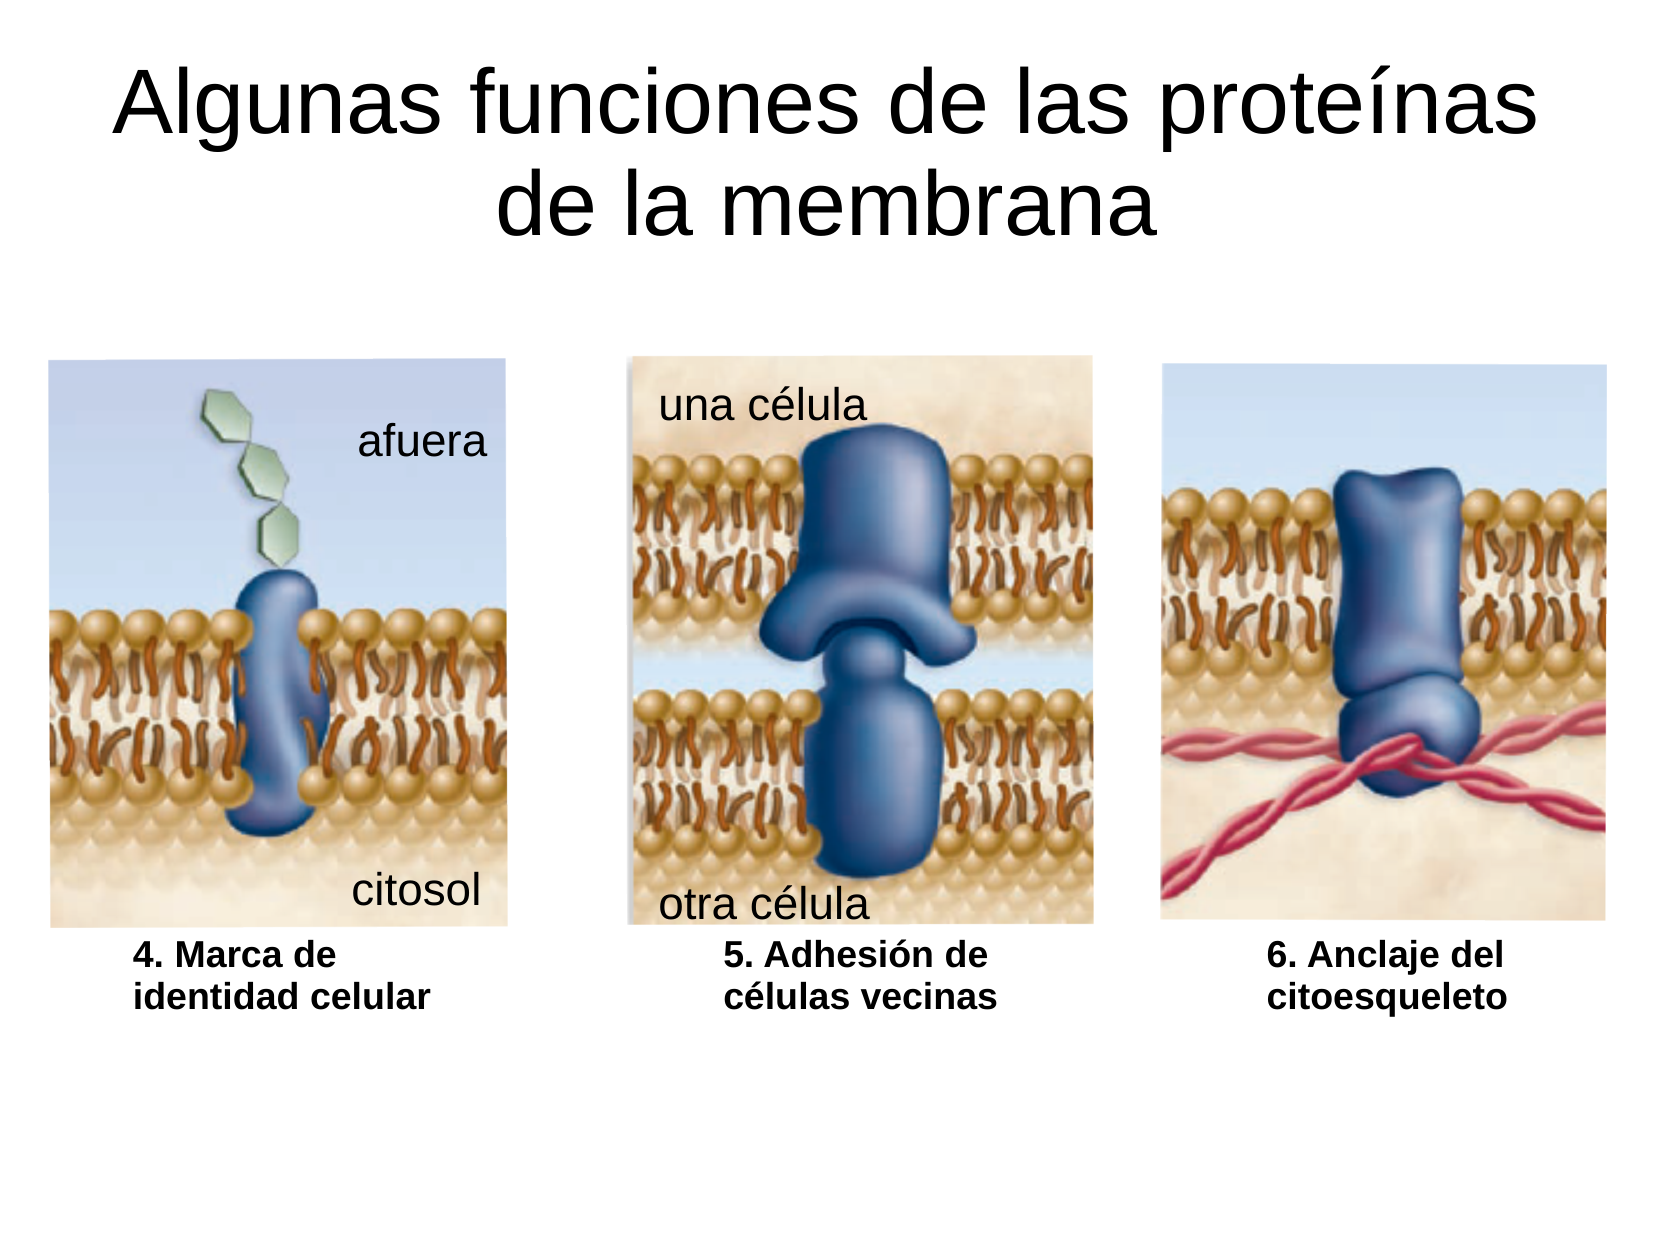

# Algunas funciones de las proteínas de la membrana
una célula
afuera
citosol
otra célula
4. Marca de
identidad celular
5. Adhesión de
células vecinas
6. Anclaje del
citoesqueleto